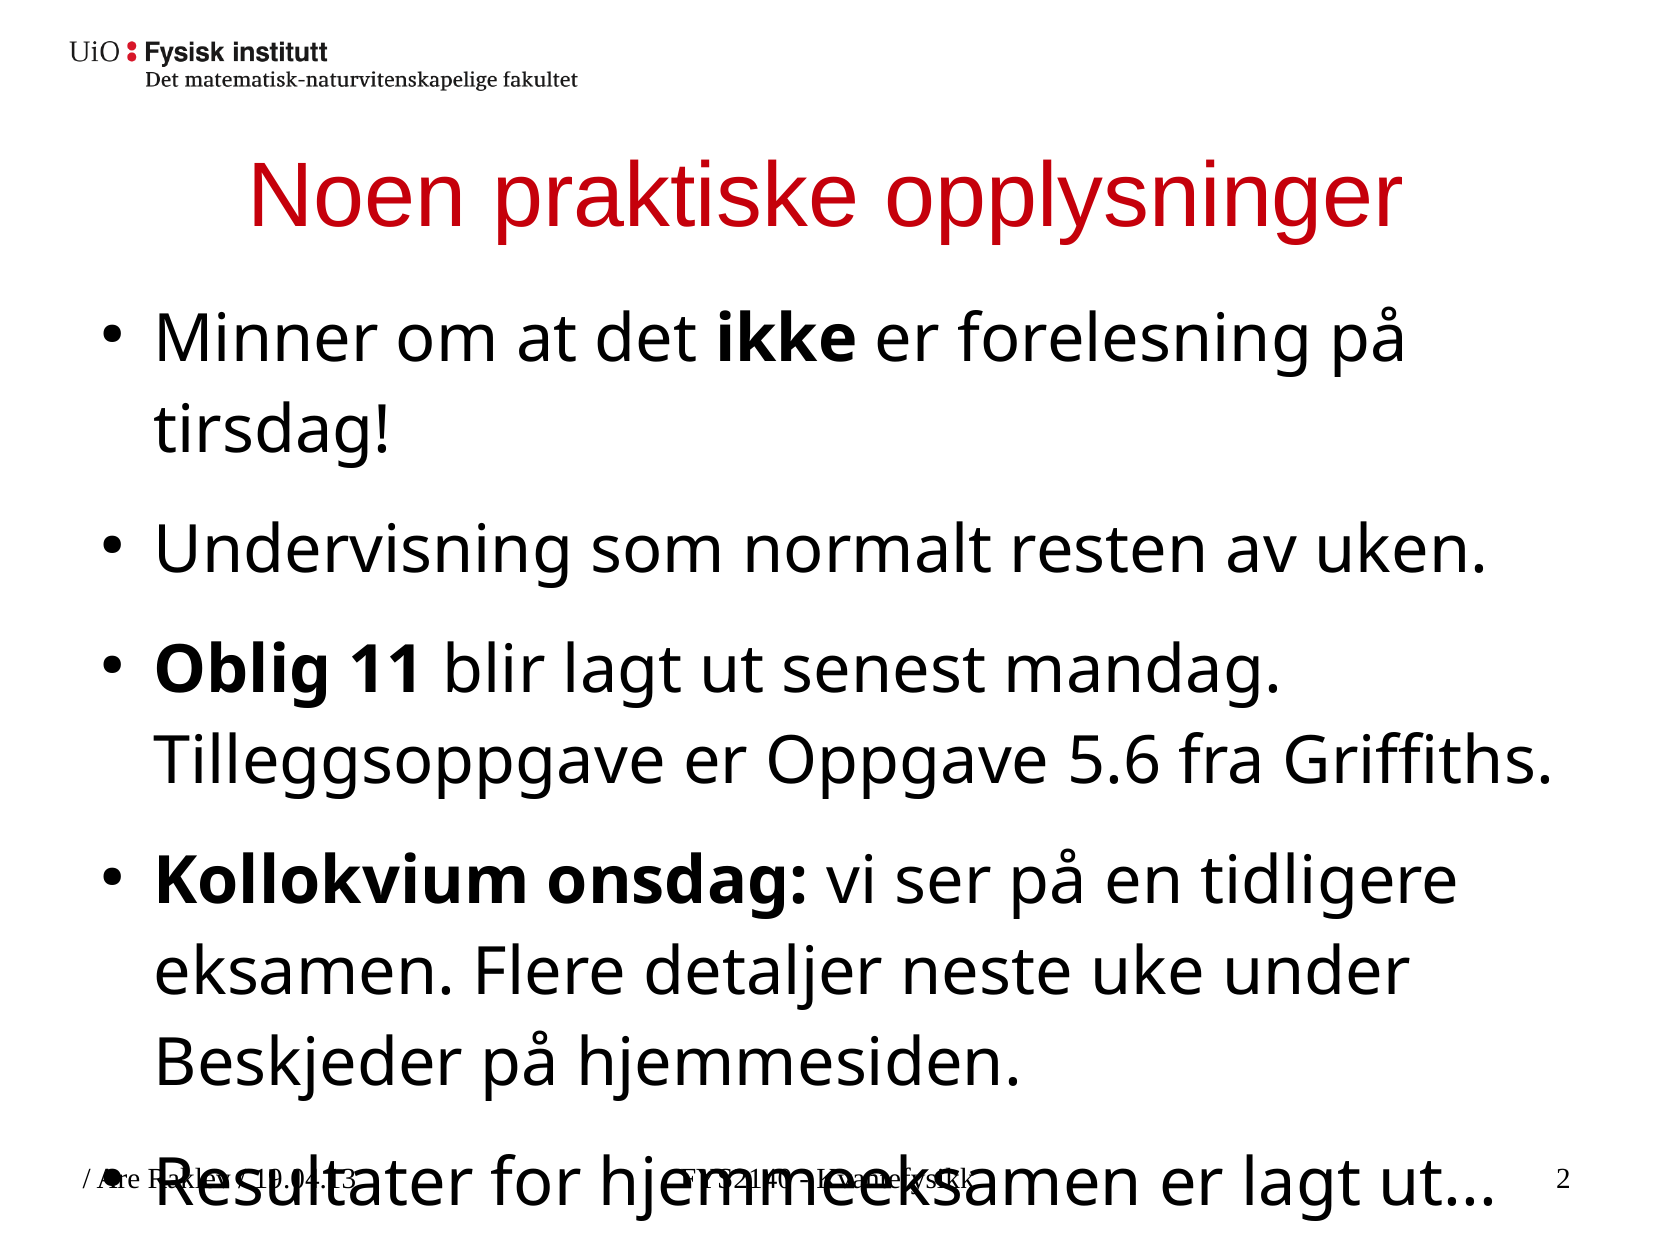

# Noen praktiske opplysninger
Minner om at det ikke er forelesning på tirsdag!
Undervisning som normalt resten av uken.
Oblig 11 blir lagt ut senest mandag. Tilleggsoppgave er Oppgave 5.6 fra Griffiths.
Kollokvium onsdag: vi ser på en tidligere eksamen. Flere detaljer neste uke under Beskjeder på hjemmesiden.
Resultater for hjemmeeksamen er lagt ut...
/ Are Raklev / 19.04.13
FYS2140 - Kvantefysikk
2